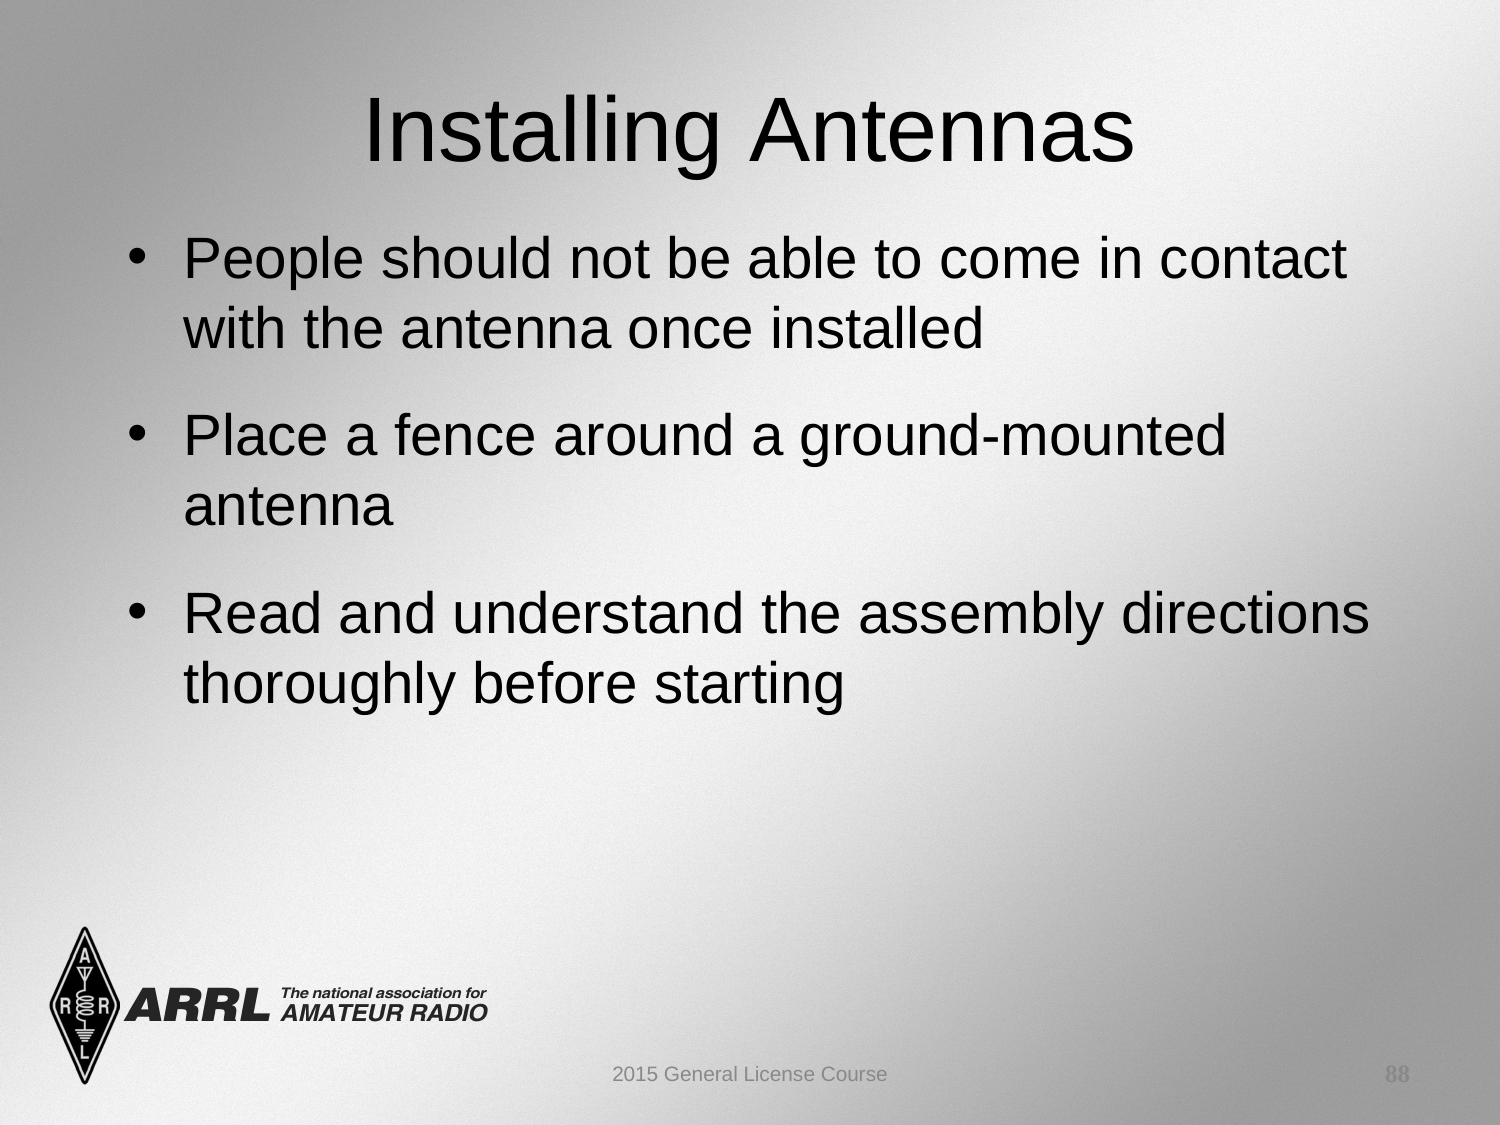

Installing Antennas
People should not be able to come in contact with the antenna once installed
Place a fence around a ground-mounted antenna
Read and understand the assembly directions thoroughly before starting
2015 General License Course